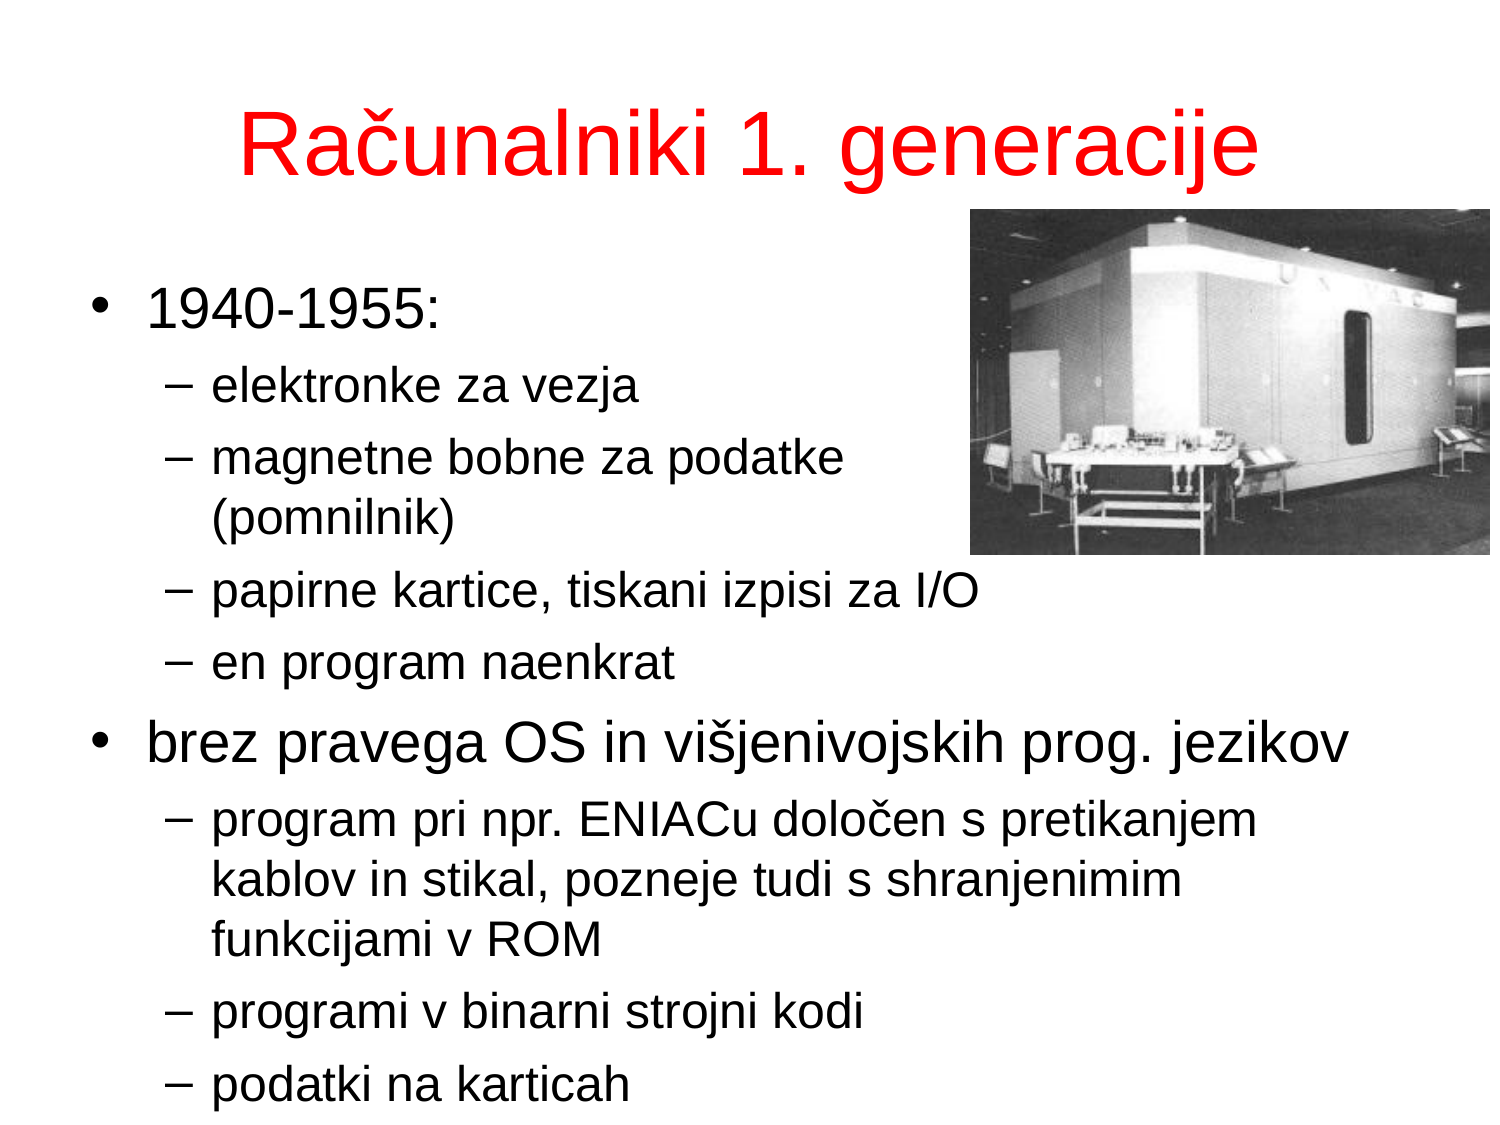

# Računalniki 1. generacije
1940-1955:
elektronke za vezja
magnetne bobne za podatke
(pomnilnik)
papirne kartice, tiskani izpisi za I/O
en program naenkrat
brez pravega OS in višjenivojskih prog. jezikov
program pri npr. ENIACu določen s pretikanjem kablov in stikal, pozneje tudi s shranjenimim funkcijami v ROM
programi v binarni strojni kodi
podatki na karticah